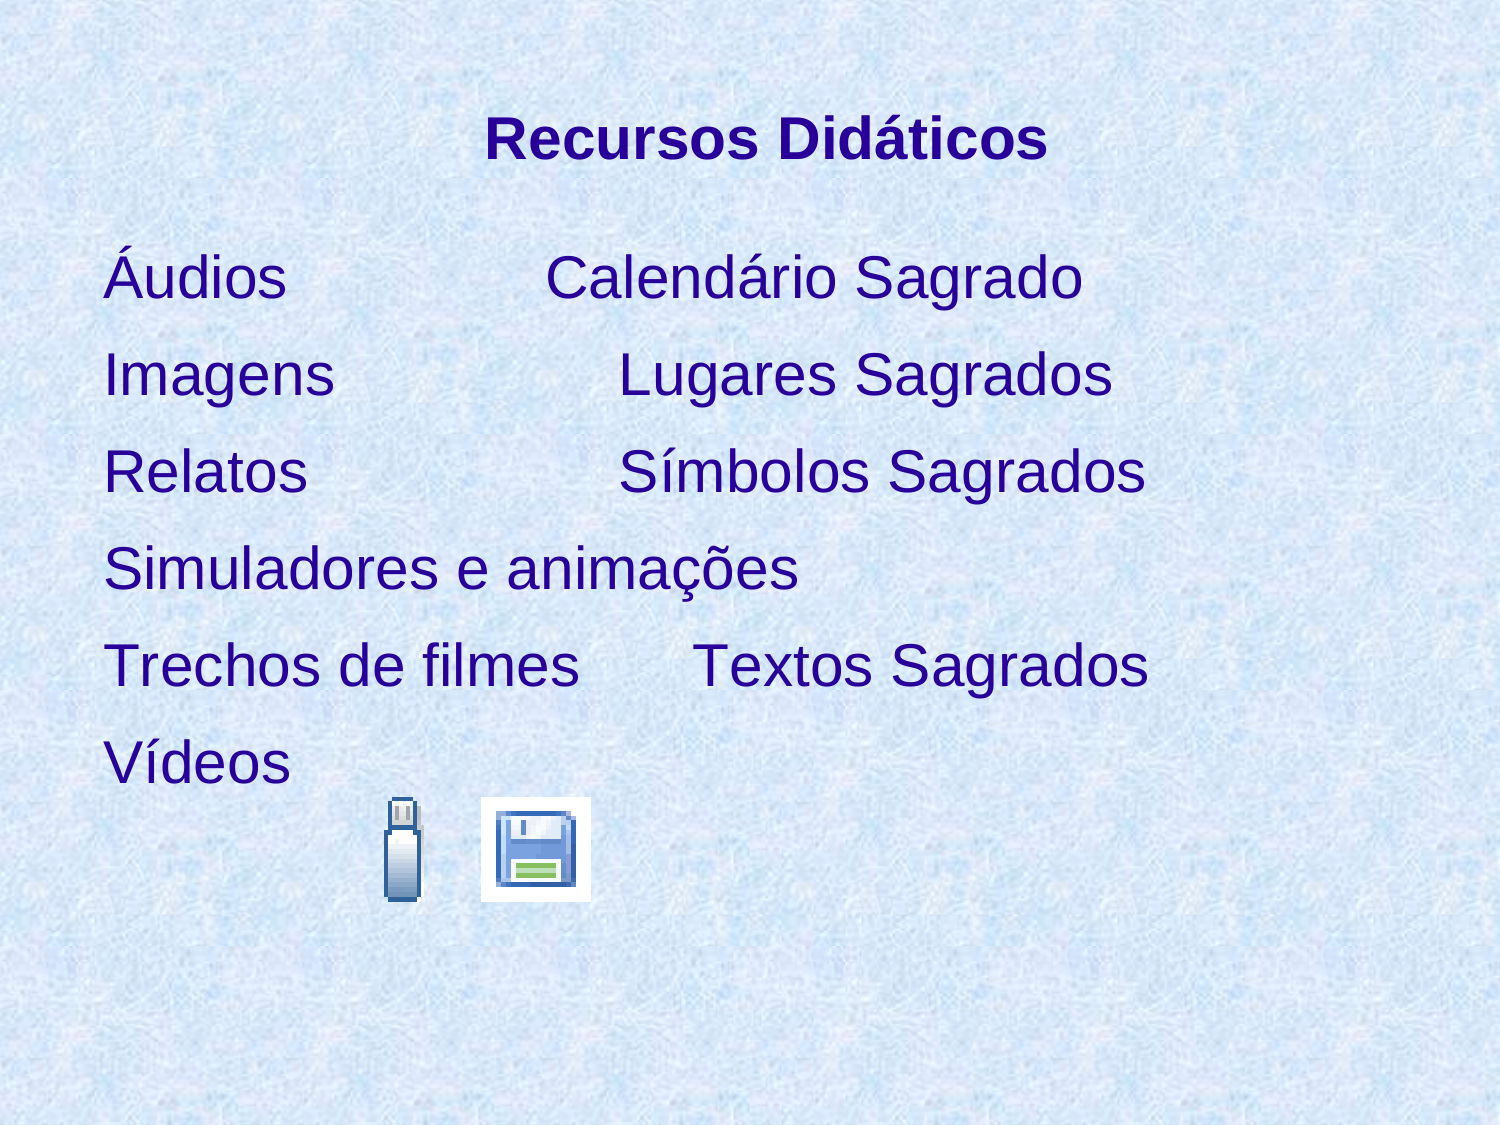

Recursos Didáticos
Áudios				Calendário Sagrado
Imagens				Lugares Sagrados
Relatos 				Símbolos Sagrados
Simuladores e animações
Trechos de filmes		Textos Sagrados
Vídeos